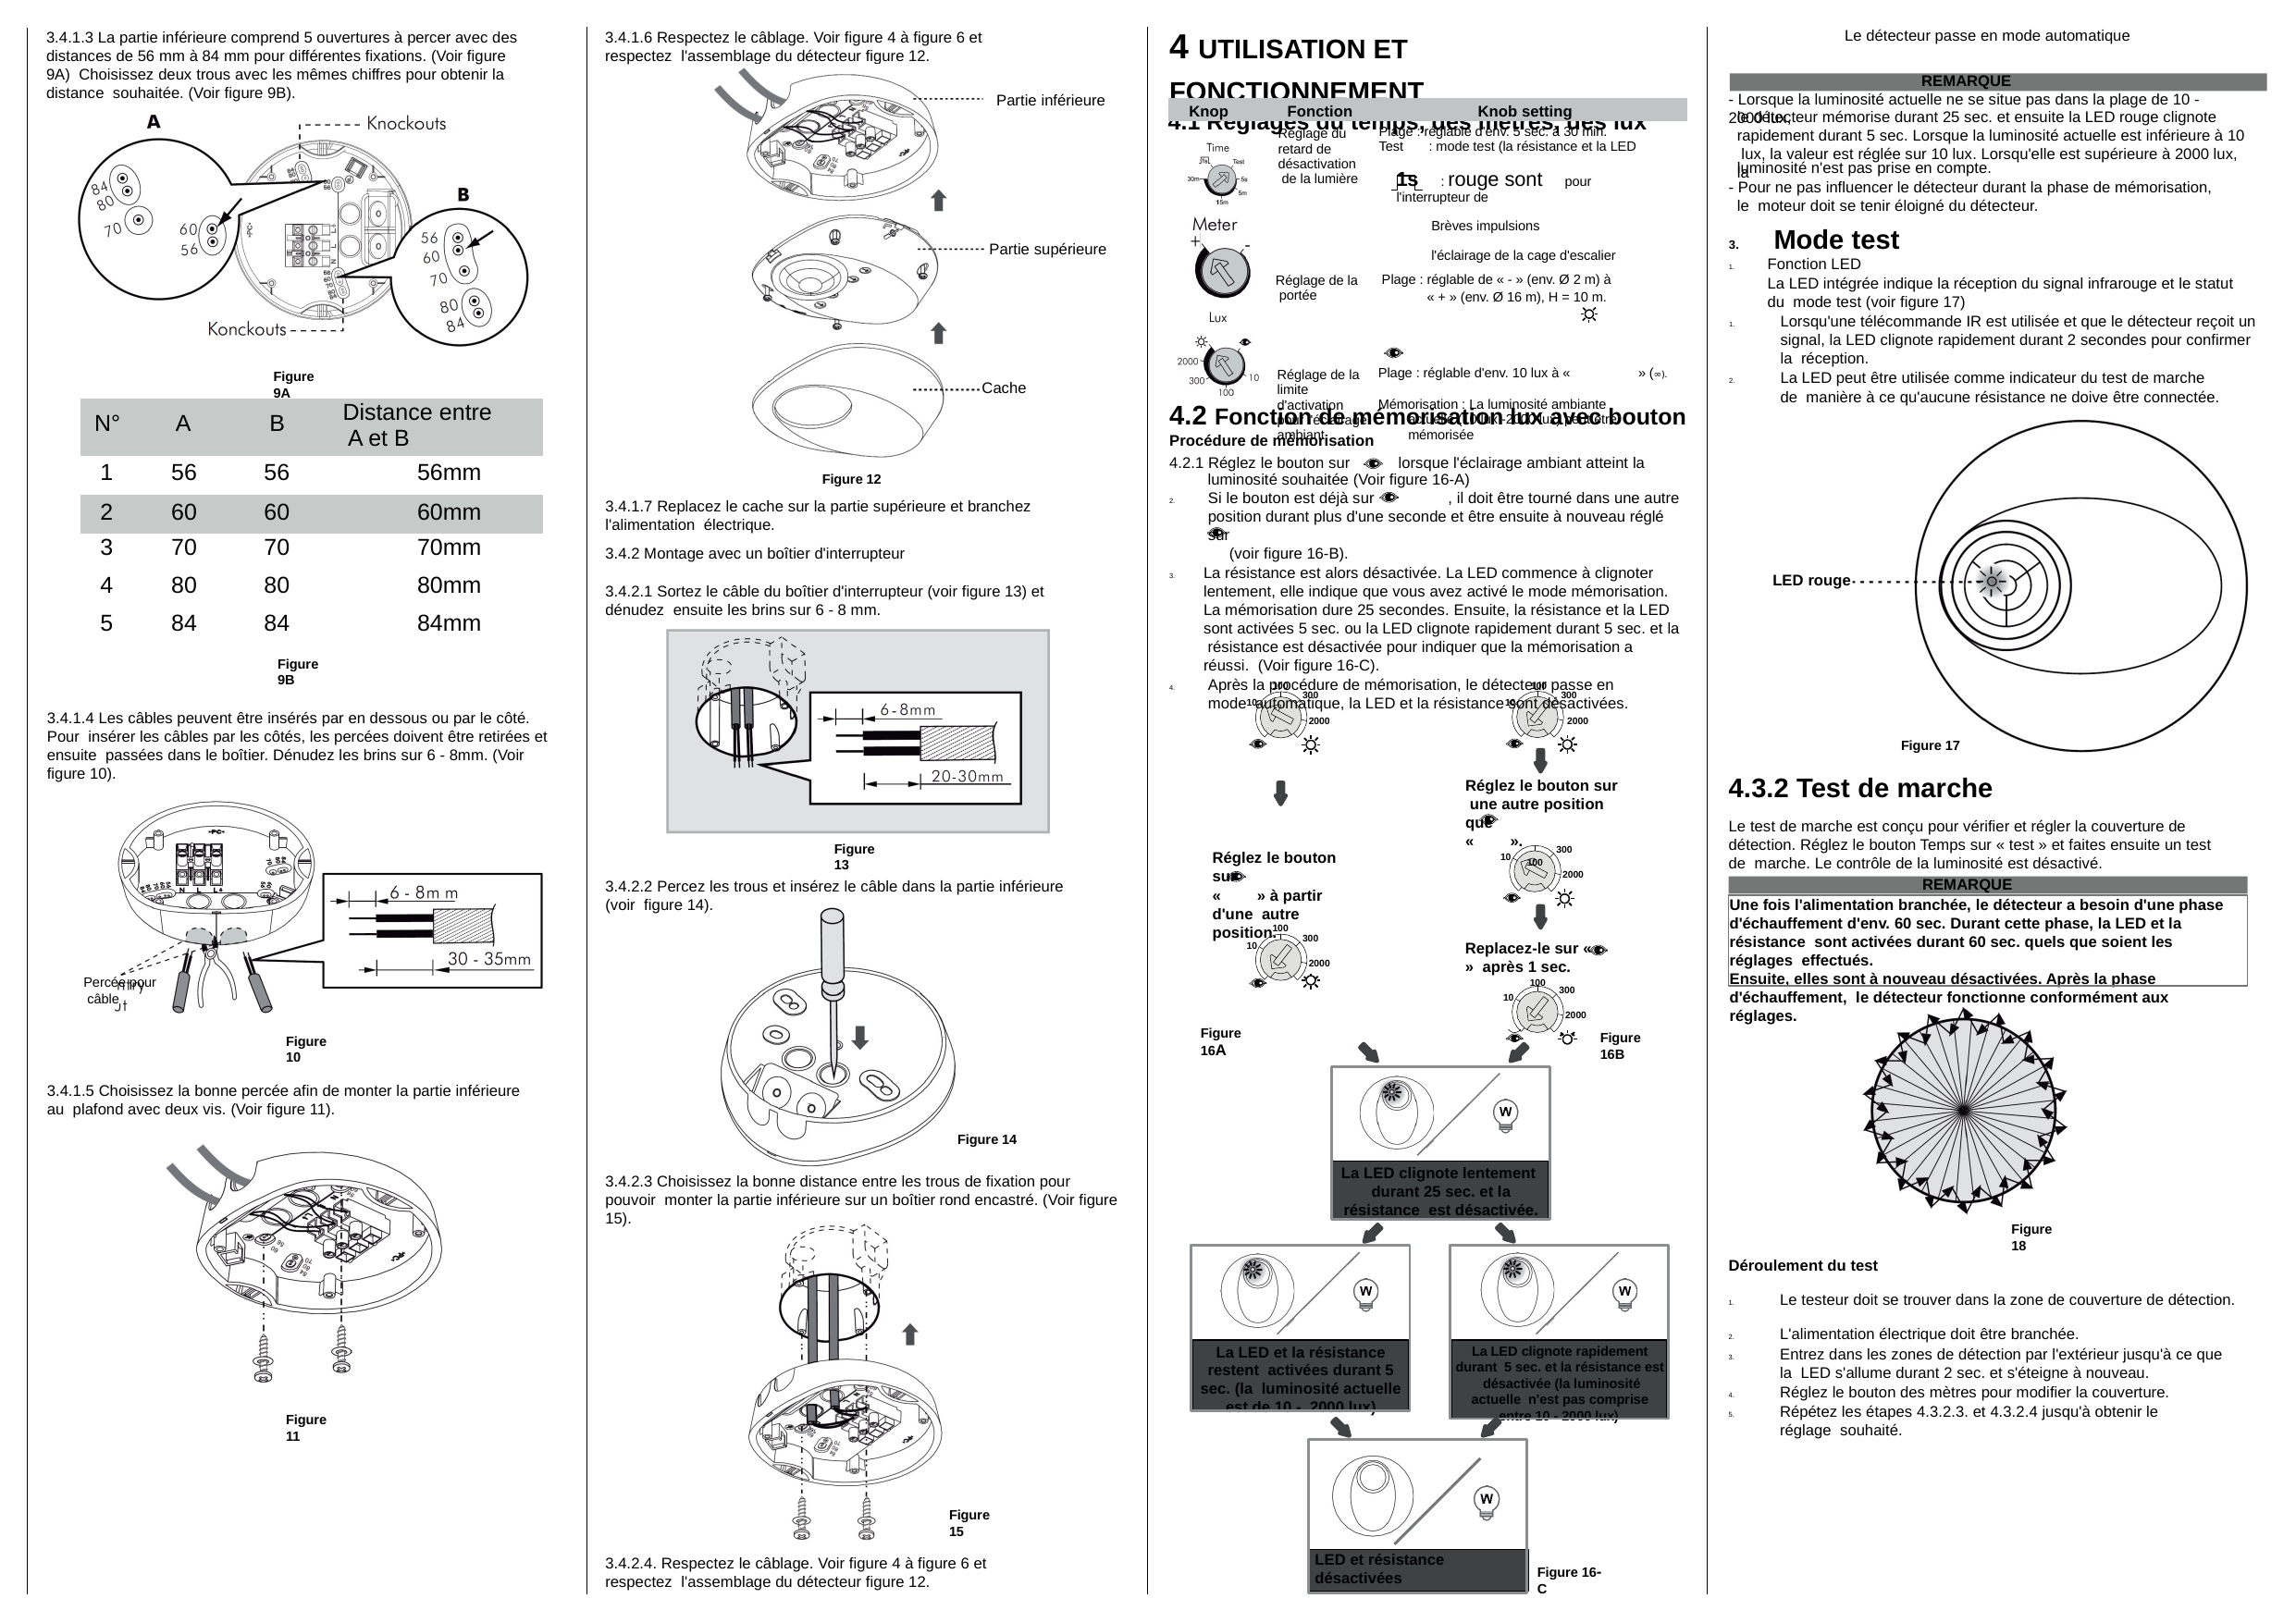

4 UTILISATION ET FONCTIONNEMENT
4.1 Réglages du temps, des mètres, des lux
Le détecteur passe en mode automatique
3.4.1.3 La partie inférieure comprend 5 ouvertures à percer avec des distances de 56 mm à 84 mm pour différentes fixations. (Voir figure 9A) Choisissez deux trous avec les mêmes chiffres pour obtenir la distance souhaitée. (Voir figure 9B).
3.4.1.6 Respectez le câblage. Voir figure 4 à figure 6 et respectez l'assemblage du détecteur figure 12.
REMARQUE
- Lorsque la luminosité actuelle ne se situe pas dans la plage de 10 - 2000 lux,
Partie inférieure
| Knop | Fonction | Knob setting |
| --- | --- | --- |
| | Réglage du retard de désactivation de la lumière | Plage : réglable d'env. 5 sec. à 30 min. Test : mode test (la résistance et la LED 1s : rouge sont pour l'interrupteur de Brèves impulsions l'éclairage de la cage d'escalier |
| | Réglage de la portée | Plage : réglable de « - » (env. Ø 2 m) à « + » (env. Ø 16 m), H = 10 m. |
| | Réglage de la limite d'activation pour l'éclairage ambiant | Plage : réglable d'env. 10 lux à « » (∞). Mémorisation : La luminosité ambiante actuelle (10 lux -2000 lux) peut être mémorisée |
le détecteur mémorise durant 25 sec. et ensuite la LED rouge clignote rapidement durant 5 sec. Lorsque la luminosité actuelle est inférieure à 10 lux, la valeur est réglée sur 10 lux. Lorsqu'elle est supérieure à 2000 lux, la
Percées
luminosité n'est pas prise en compte.
- Pour ne pas influencer le détecteur durant la phase de mémorisation, le moteur doit se tenir éloigné du détecteur.
Mode test
Fonction LED
La LED intégrée indique la réception du signal infrarouge et le statut du mode test (voir figure 17)
Lorsqu'une télécommande IR est utilisée et que le détecteur reçoit un signal, la LED clignote rapidement durant 2 secondes pour confirmer la réception.
La LED peut être utilisée comme indicateur du test de marche de manière à ce qu'aucune résistance ne doive être connectée.
Partie supérieure
Percées
Figure 9A
Cache
| N° | A | B | Distance entre A et B |
| --- | --- | --- | --- |
| 1 | 56 | 56 | 56mm |
| 2 | 60 | 60 | 60mm |
| 3 | 70 | 70 | 70mm |
| 4 | 80 | 80 | 80mm |
| 5 | 84 | 84 | 84mm |
4.2 Fonction de mémorisation lux avec bouton
Procédure de mémorisation
4.2.1 Réglez le bouton sur	lorsque l'éclairage ambiant atteint la
luminosité souhaitée (Voir figure 16-A)
Figure 12
3.4.1.7 Replacez le cache sur la partie supérieure et branchez l'alimentation électrique.
3.4.2 Montage avec un boîtier d'interrupteur
3.4.2.1 Sortez le câble du boîtier d'interrupteur (voir figure 13) et dénudez ensuite les brins sur 6 - 8 mm.
Si le bouton est déjà sur	, il doit être tourné dans une autre position durant plus d'une seconde et être ensuite à nouveau réglé sur
(voir figure 16-B).
La résistance est alors désactivée. La LED commence à clignoter lentement, elle indique que vous avez activé le mode mémorisation. La mémorisation dure 25 secondes. Ensuite, la résistance et la LED sont activées 5 sec. ou la LED clignote rapidement durant 5 sec. et la résistance est désactivée pour indiquer que la mémorisation a réussi. (Voir figure 16-C).
Après la procédure de mémorisation, le détecteur passe en mode automatique, la LED et la résistance sont désactivées.
LED rouge
Figure 9B
100	100
300	300
10	10
3.4.1.4 Les câbles peuvent être insérés par en dessous ou par le côté. Pour insérer les câbles par les côtés, les percées doivent être retirées et ensuite passées dans le boîtier. Dénudez les brins sur 6 - 8mm. (Voir figure 10).
2000	2000
Figure 17
4.3.2 Test de marche
Le test de marche est conçu pour vérifier et régler la couverture de détection. Réglez le bouton Temps sur « test » et faites ensuite un test de marche. Le contrôle de la luminosité est désactivé.
Réglez le bouton sur une autre position que
«	».
100
Figure 13
300
Réglez le bouton sur
«	» à partir d'une autre position.
10
2000
REMARQUE
3.4.2.2 Percez les trous et insérez le câble dans la partie inférieure (voir figure 14).
Une fois l'alimentation branchée, le détecteur a besoin d'une phase d'échauffement d'env. 60 sec. Durant cette phase, la LED et la résistance sont activées durant 60 sec. quels que soient les réglages effectués.
Ensuite, elles sont à nouveau désactivées. Après la phase d'échauffement, le détecteur fonctionne conformément aux réglages.
100
300
Replacez-le sur «	» après 1 sec.
100
10
2000
Percée pour câble
300
10
2000
Figure 16A
Figure 16B
Figure 10
3.4.1.5 Choisissez la bonne percée afin de monter la partie inférieure au plafond avec deux vis. (Voir figure 11).
Figure 14
La LED clignote lentement durant 25 sec. et la résistance est désactivée.
3.4.2.3 Choisissez la bonne distance entre les trous de fixation pour pouvoir monter la partie inférieure sur un boîtier rond encastré. (Voir figure 15).
Figure 18
Bild 14
Déroulement du test
Le testeur doit se trouver dans la zone de couverture de détection.
L'alimentation électrique doit être branchée.
Entrez dans les zones de détection par l'extérieur jusqu'à ce que la LED s'allume durant 2 sec. et s'éteigne à nouveau.
Réglez le bouton des mètres pour modifier la couverture.
Répétez les étapes 4.3.2.3. et 4.3.2.4 jusqu'à obtenir le réglage souhaité.
La LED et la résistance restent activées durant 5 sec. (la luminosité actuelle est de 10 - 2000 lux)
La LED clignote rapidement durant 5 sec. et la résistance est désactivée (la luminosité actuelle n'est pas comprise
entre 10 - 2000 lux)
Figure 11
Figure 15
LED et résistance désactivées
3.4.2.4. Respectez le câblage. Voir figure 4 à figure 6 et respectez l'assemblage du détecteur figure 12.
Figure 16-C